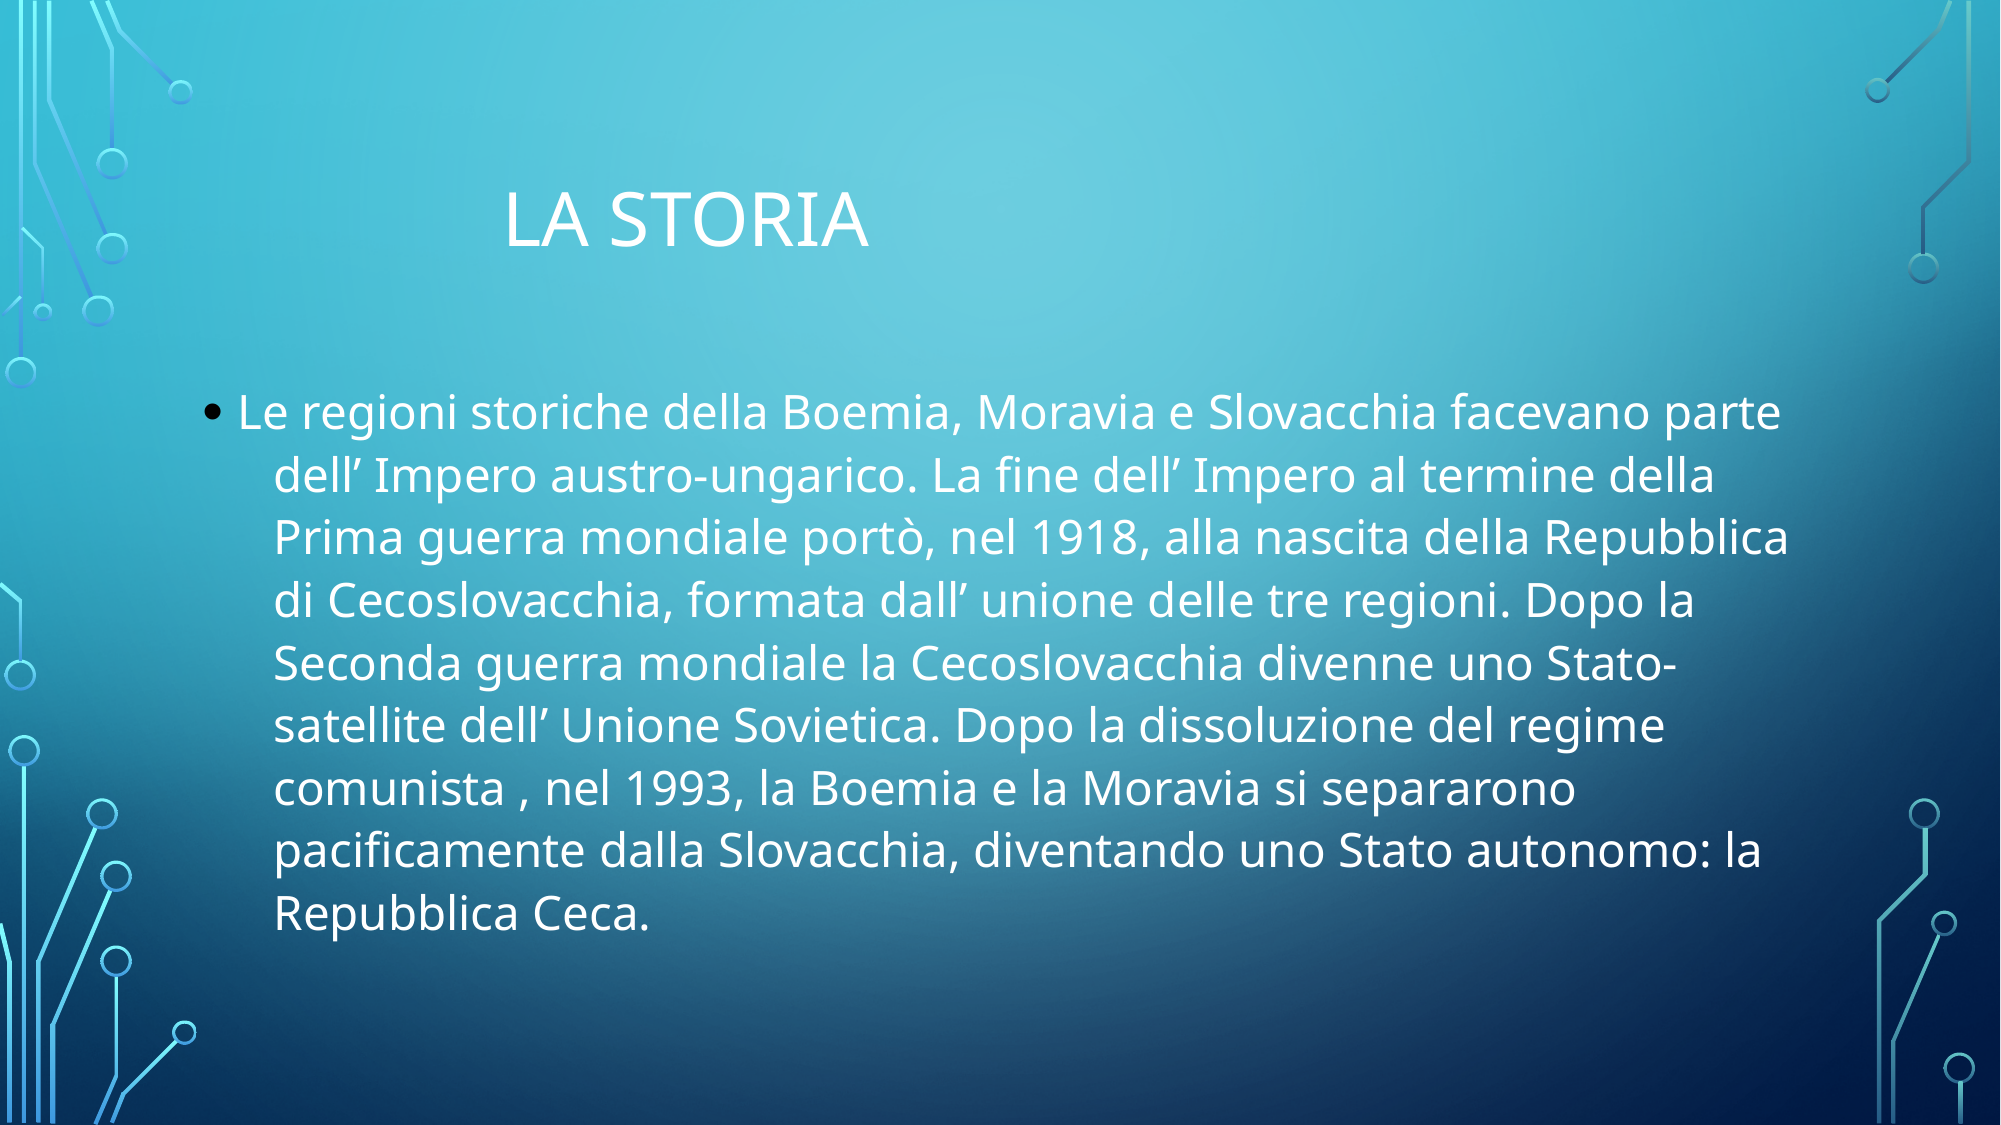

# La storia
Le regioni storiche della Boemia, Moravia e Slovacchia facevano parte dell’ Impero austro-ungarico. La fine dell’ Impero al termine della Prima guerra mondiale portò, nel 1918, alla nascita della Repubblica di Cecoslovacchia, formata dall’ unione delle tre regioni. Dopo la Seconda guerra mondiale la Cecoslovacchia divenne uno Stato-satellite dell’ Unione Sovietica. Dopo la dissoluzione del regime comunista , nel 1993, la Boemia e la Moravia si separarono pacificamente dalla Slovacchia, diventando uno Stato autonomo: la Repubblica Ceca.